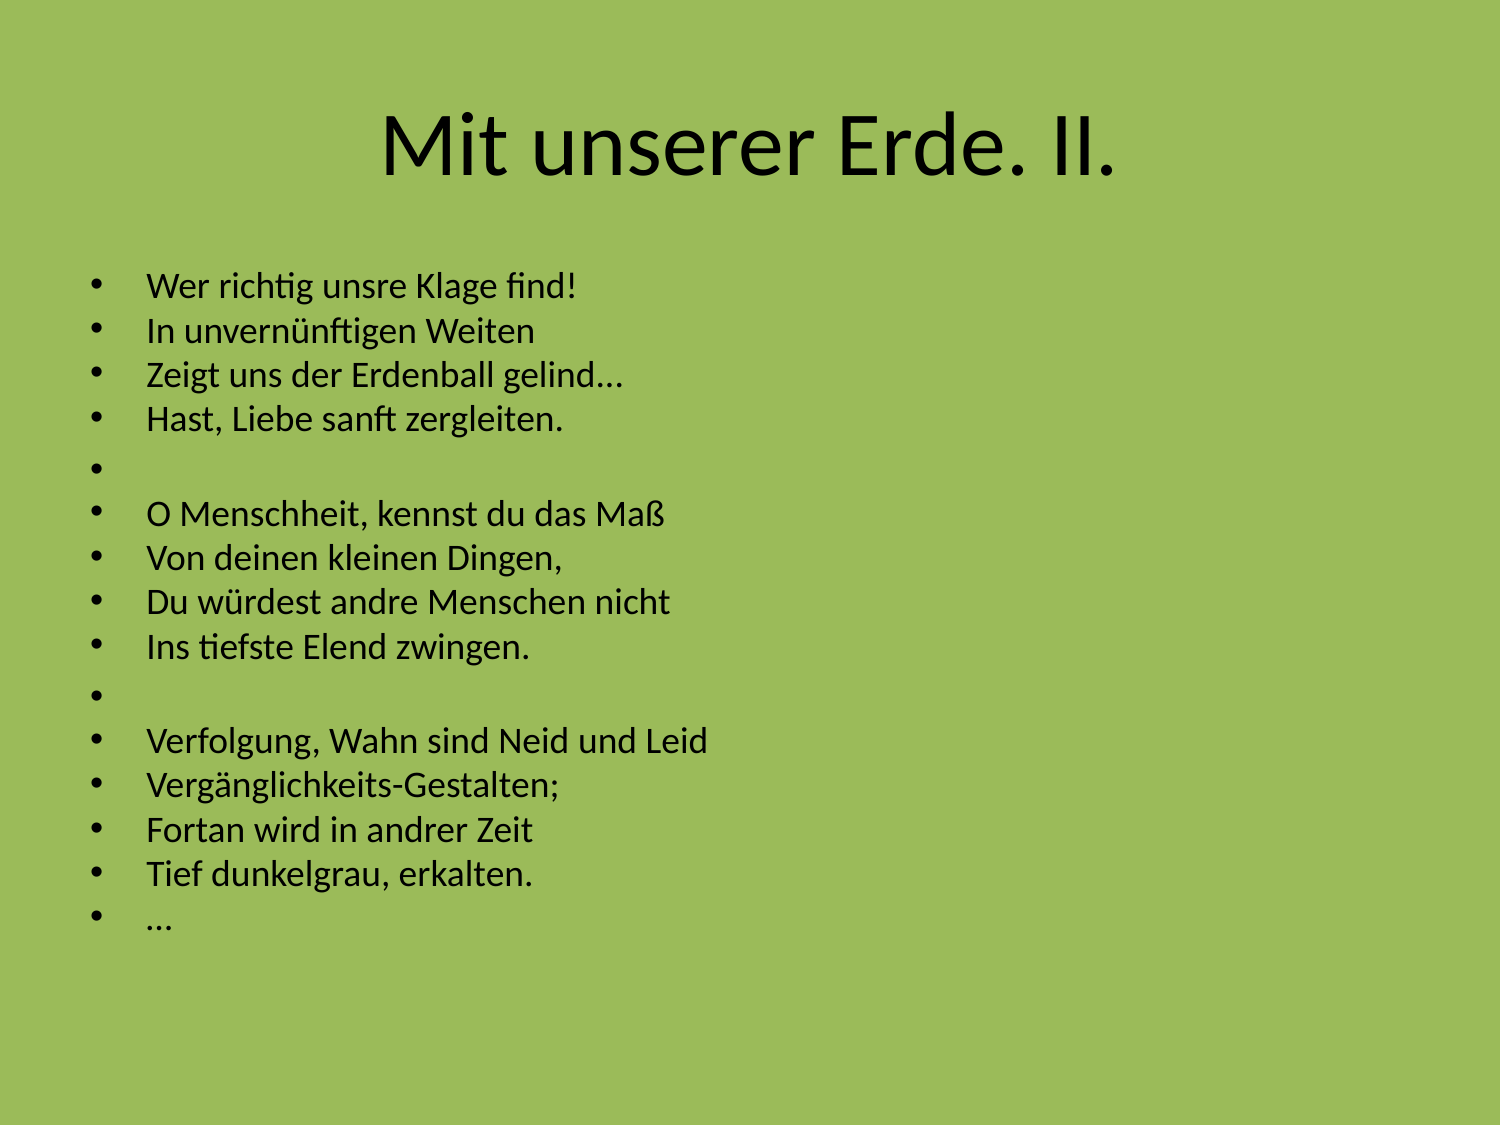

# Mit unserer Erde. II.
Wer richtig unsre Klage find!
In unvernünftigen Weiten
Zeigt uns der Erdenball gelind...
Hast, Liebe sanft zergleiten.
O Menschheit, kennst du das Maß
Von deinen kleinen Dingen,
Du würdest andre Menschen nicht
Ins tiefste Elend zwingen.
Verfolgung, Wahn sind Neid und Leid
Vergänglichkeits-Gestalten;
Fortan wird in andrer Zeit
Tief dunkelgrau, erkalten.
…